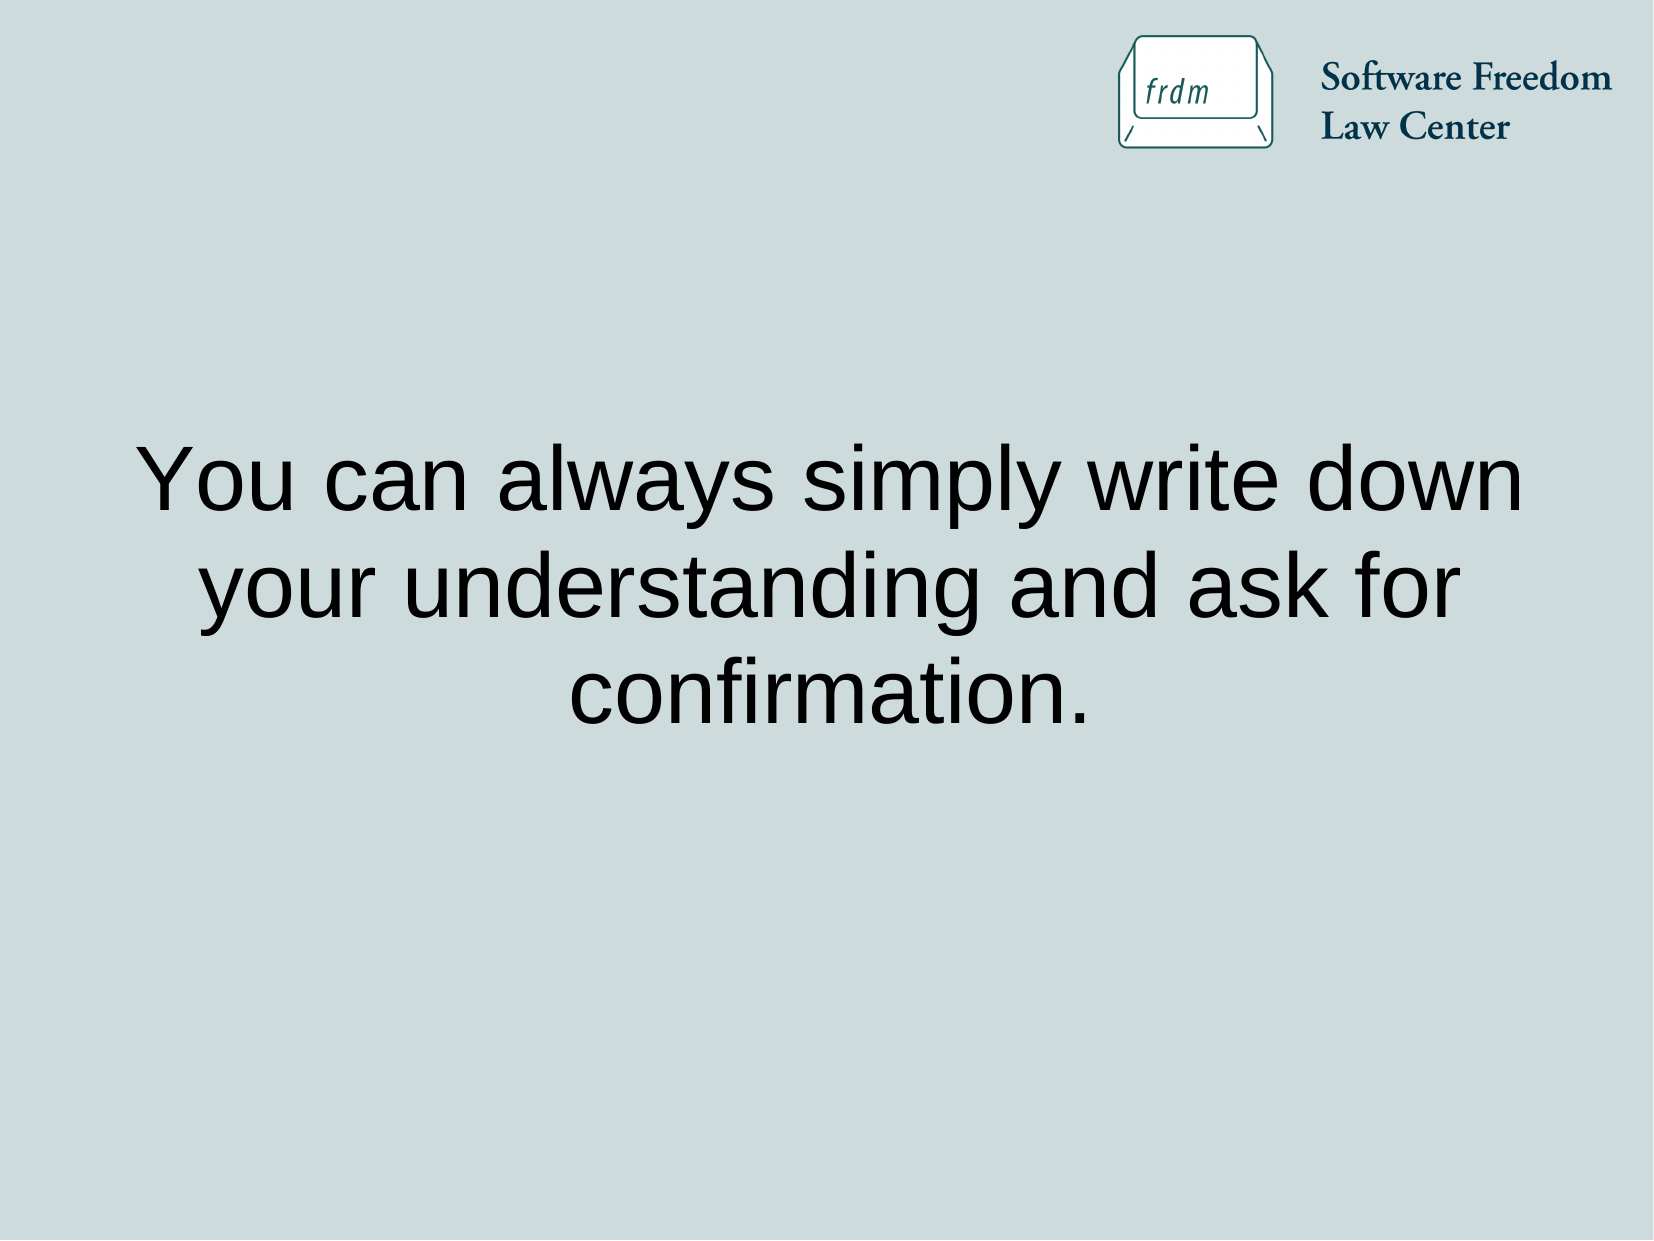

# You can always simply write down your understanding and ask for confirmation.